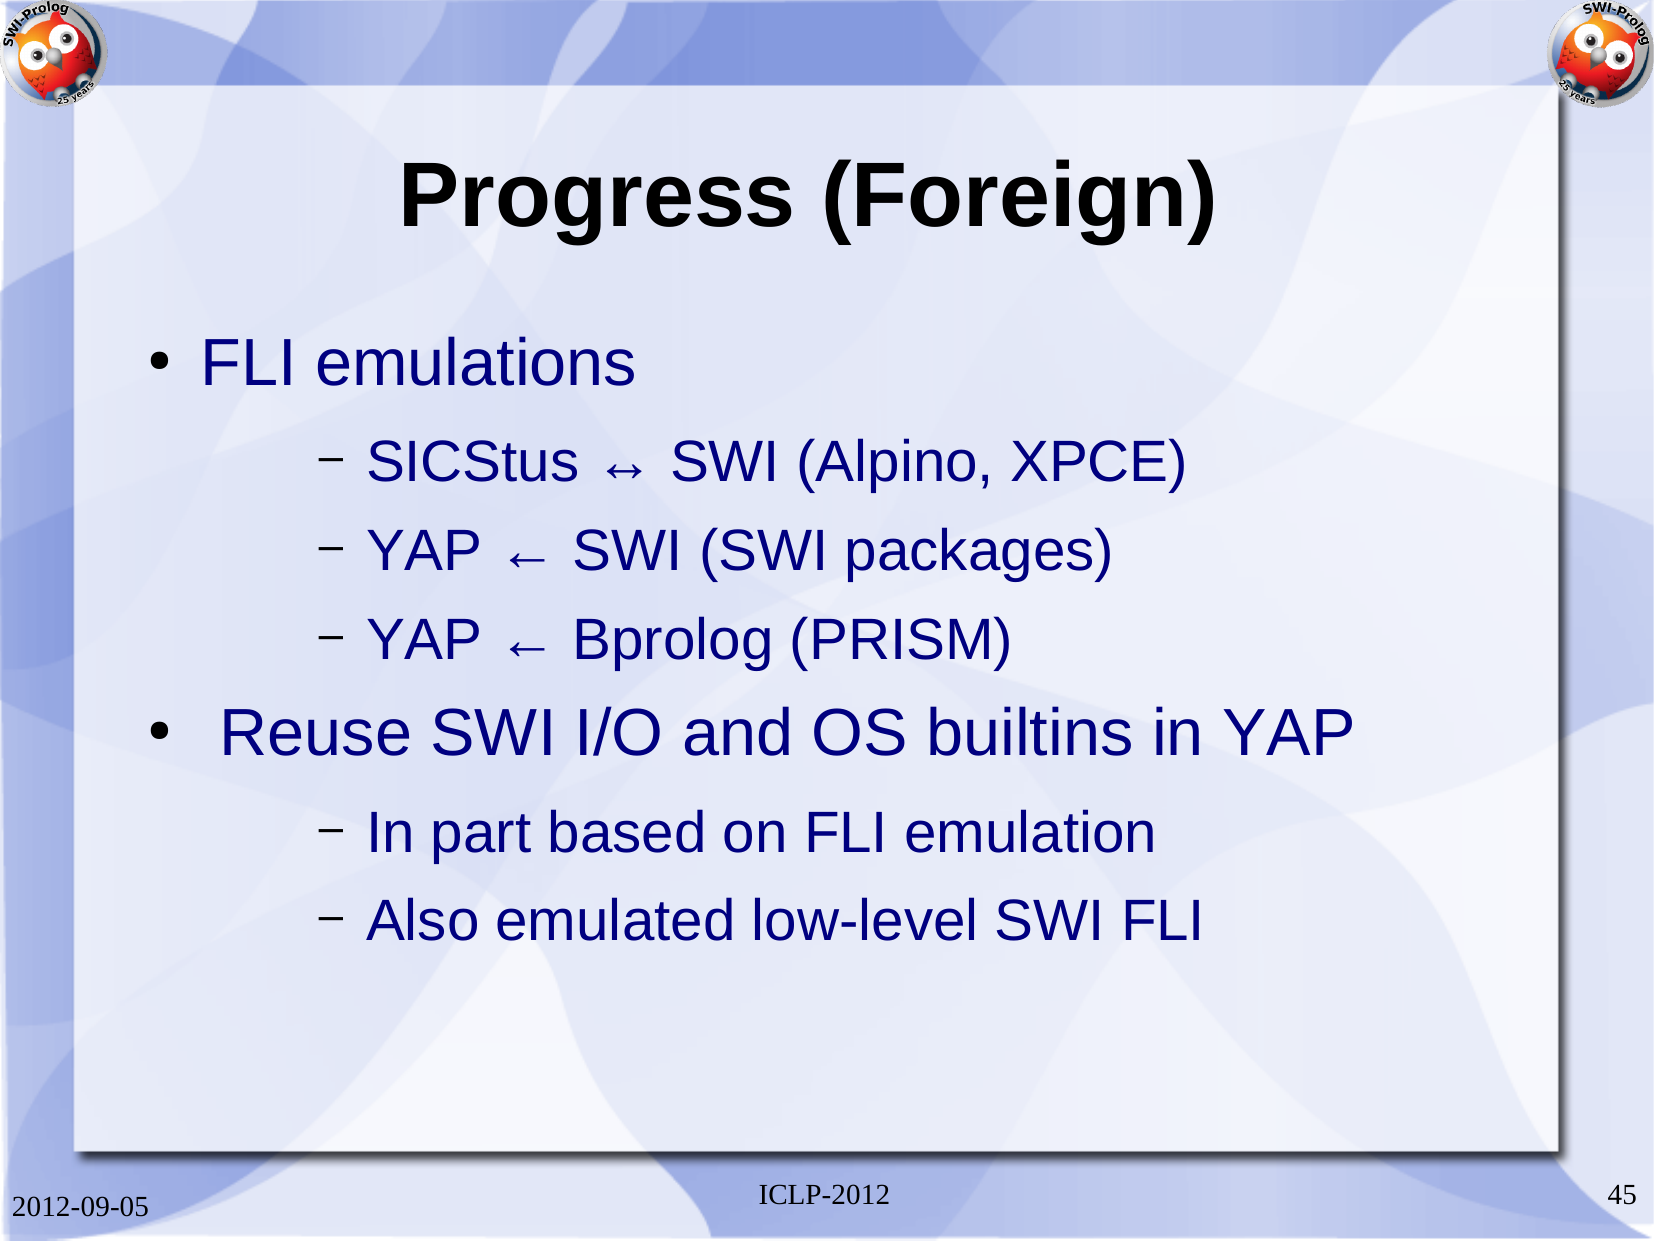

# Progress (Foreign)
FLI emulations
SICStus ↔ SWI (Alpino, XPCE)
YAP ← SWI (SWI packages)
YAP ← Bprolog (PRISM)
 Reuse SWI I/O and OS builtins in YAP
In part based on FLI emulation
Also emulated low-level SWI FLI
ICLP-2012
45
2012-09-05